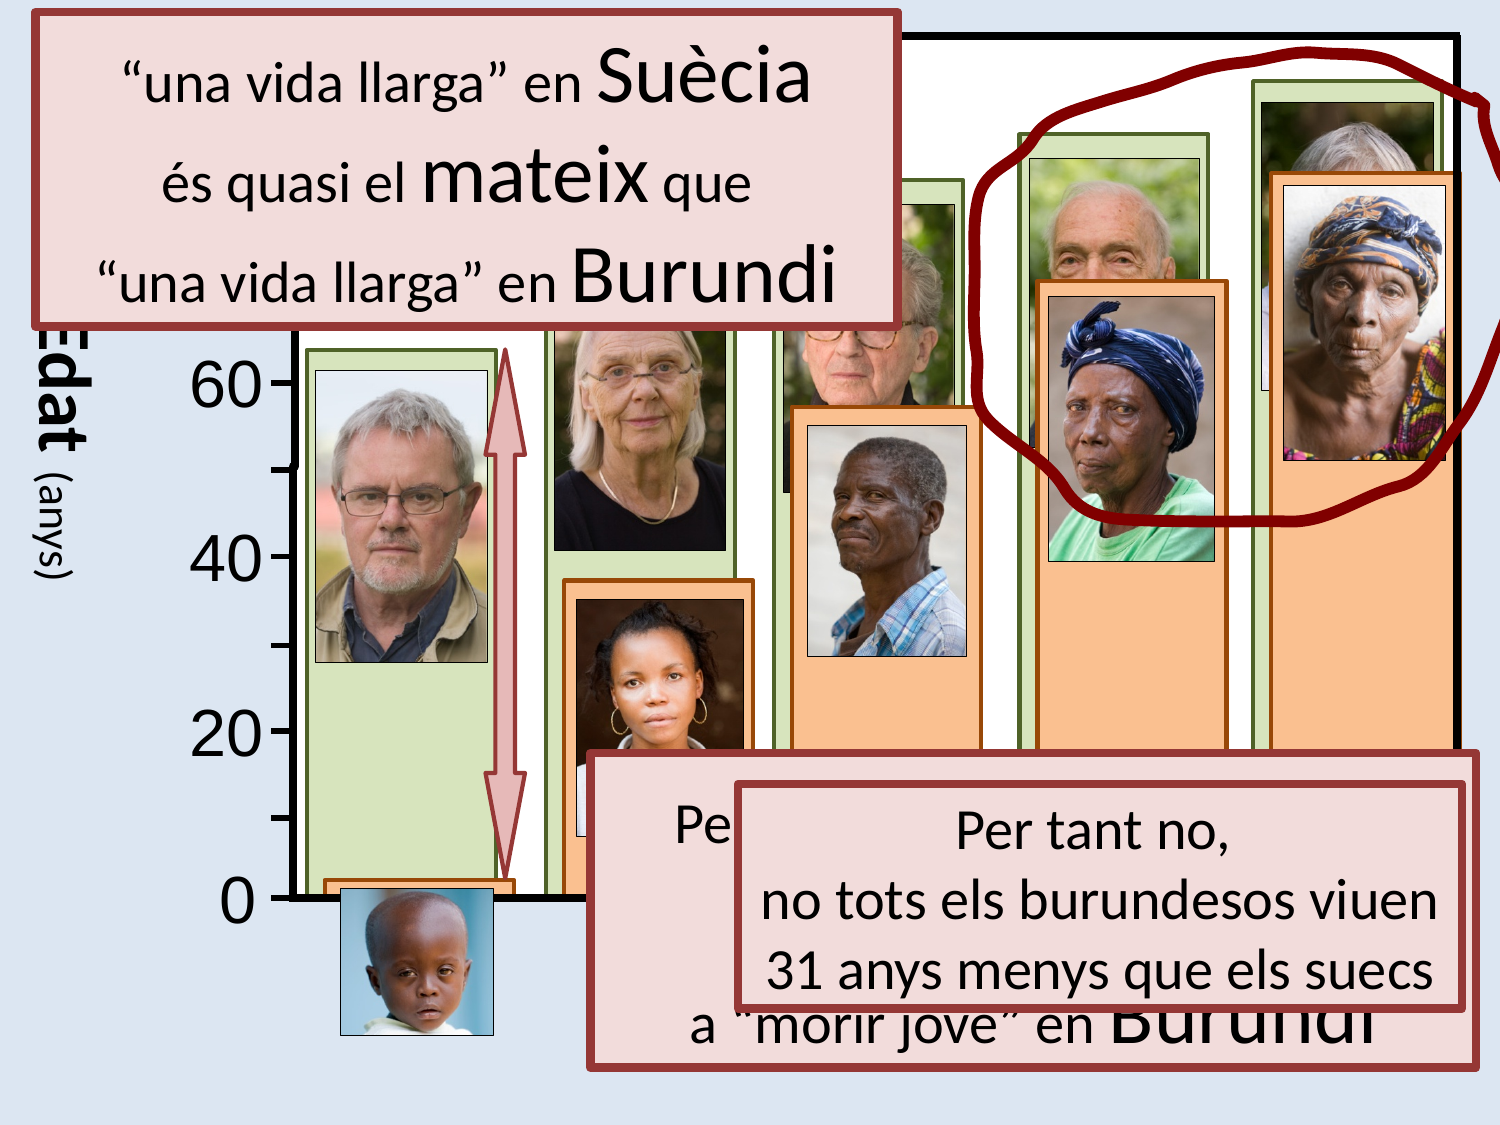

100
80
60
40
20
0
“una vida llarga” en Suècia
és quasi el mateix que
“una vida llarga” en Burundi
2007
Edat (anys)
Però “morir jove” en Suècia
és molt diferent
a “morir jove” en Burundi
Per tant no,
no tots els burundesos viuen 31 anys menys que els suecs